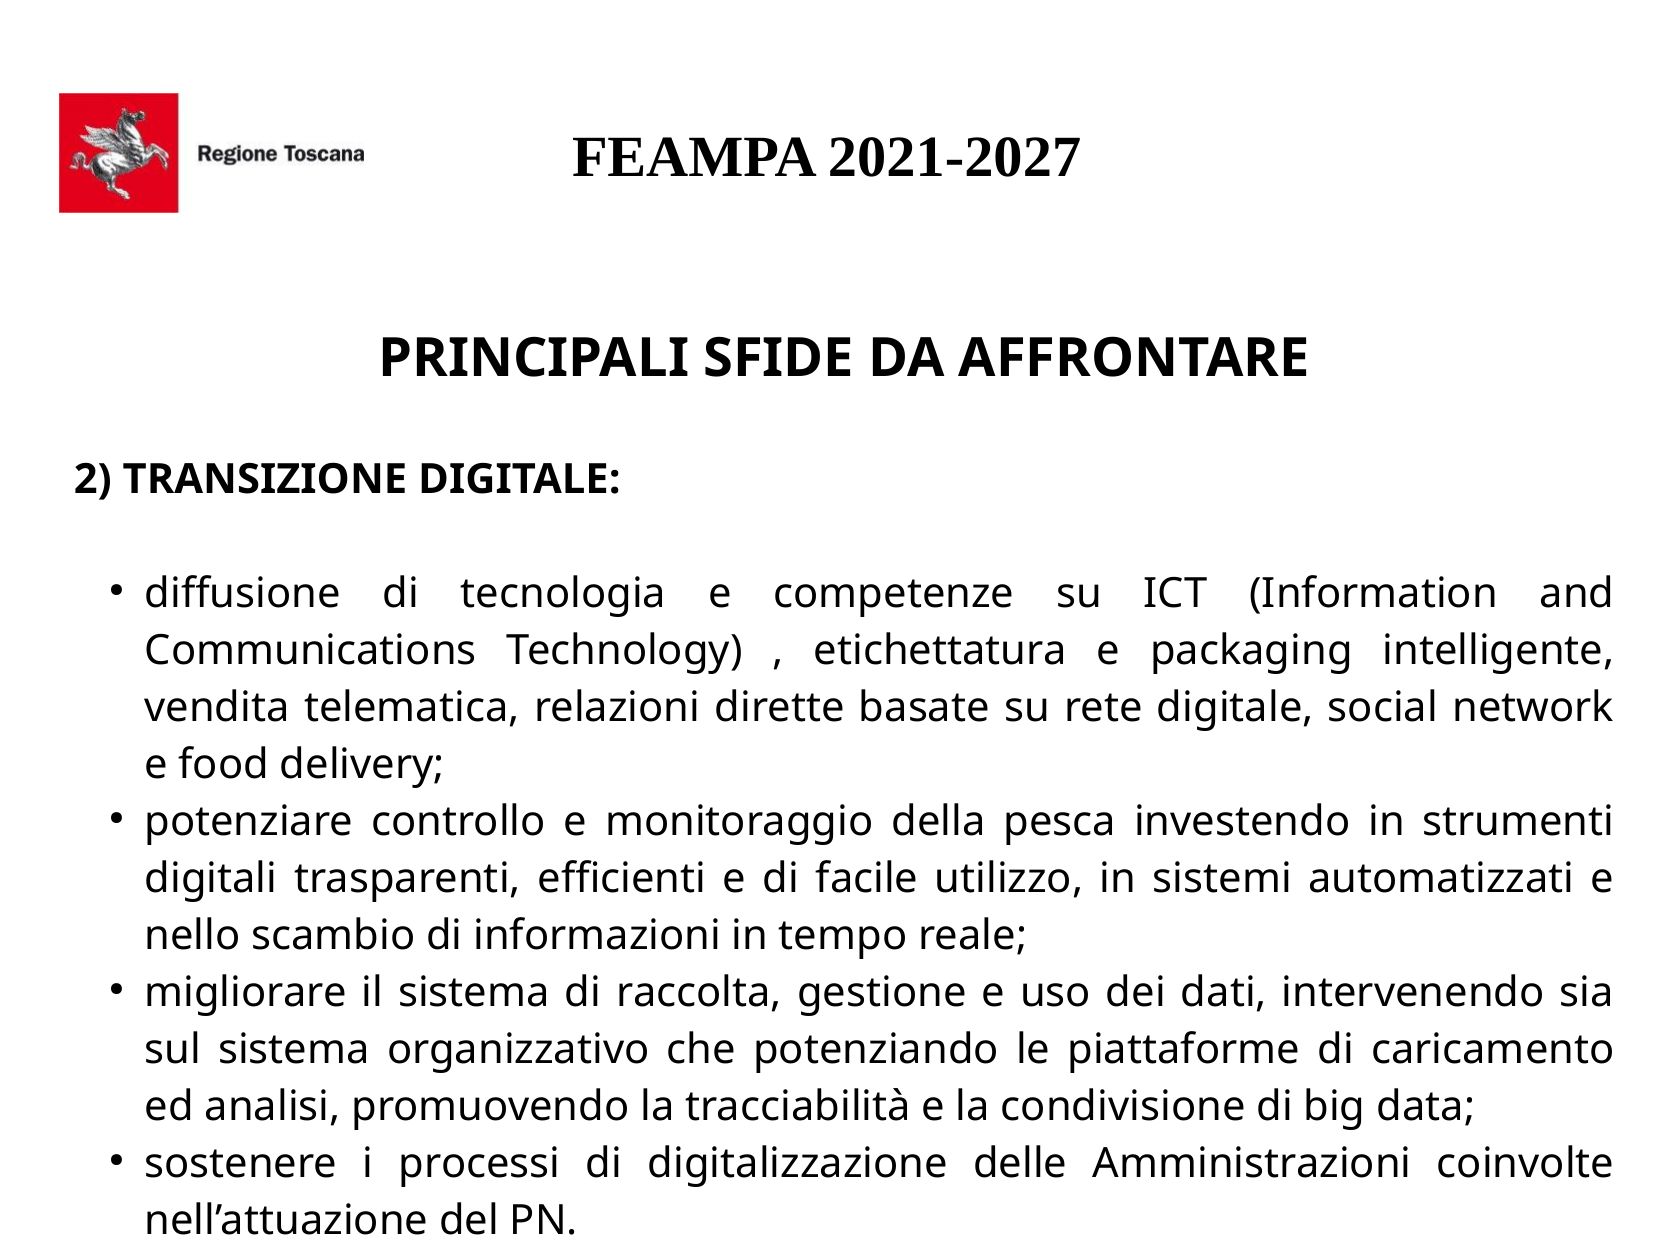

# FEAMPA 2021-2027
PRINCIPALI SFIDE DA AFFRONTARE
2) TRANSIZIONE DIGITALE:
diffusione di tecnologia e competenze su ICT (Information and Communications Technology) , etichettatura e packaging intelligente, vendita telematica, relazioni dirette basate su rete digitale, social network e food delivery;
potenziare controllo e monitoraggio della pesca investendo in strumenti digitali trasparenti, efficienti e di facile utilizzo, in sistemi automatizzati e nello scambio di informazioni in tempo reale;
migliorare il sistema di raccolta, gestione e uso dei dati, intervenendo sia sul sistema organizzativo che potenziando le piattaforme di caricamento ed analisi, promuovendo la tracciabilità e la condivisione di big data;
sostenere i processi di digitalizzazione delle Amministrazioni coinvolte nell’attuazione del PN.